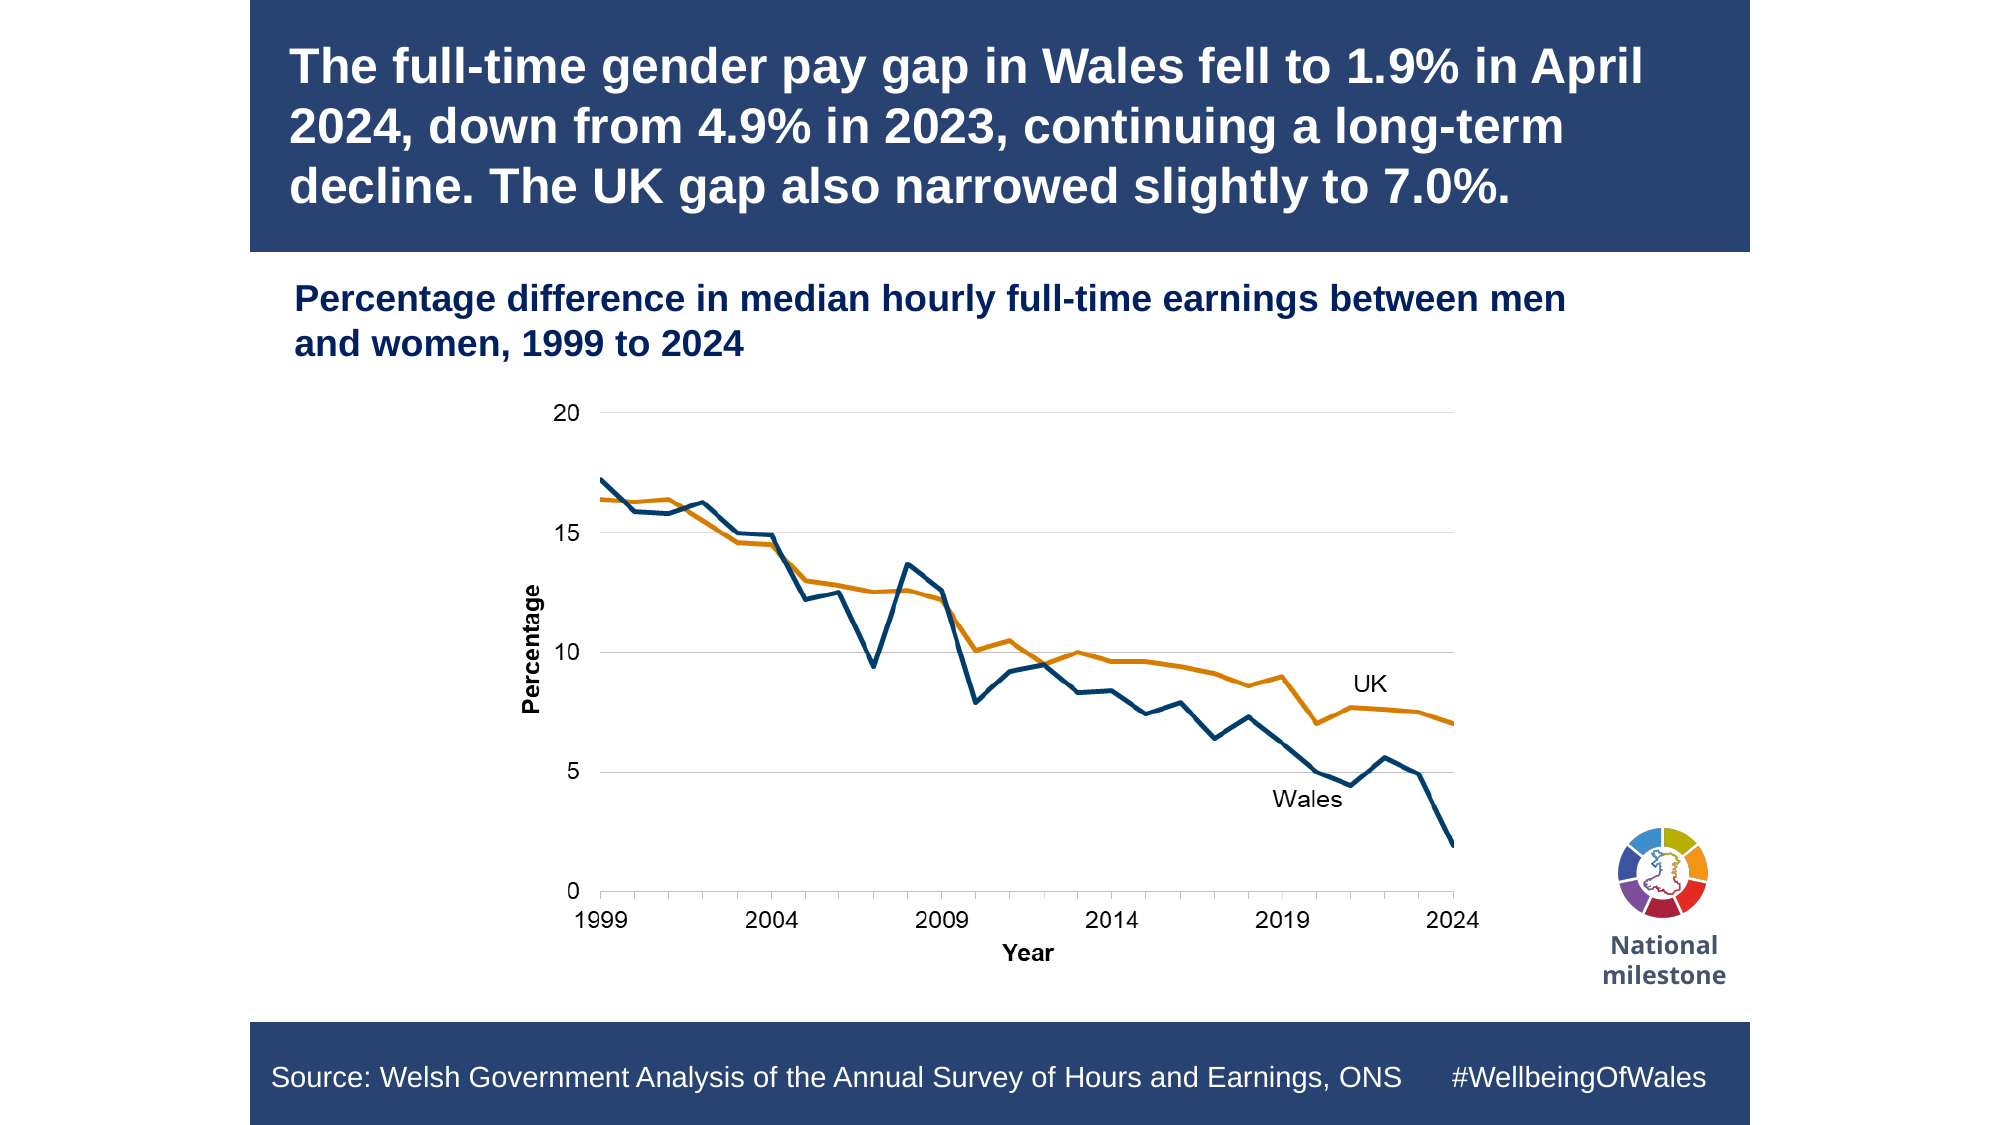

# The full-time gender pay gap in Wales fell to 1.9% in April 2024, down from 4.9% in 2023, continuing a long-term decline. The UK gap also narrowed slightly to 7.0%.
Percentage difference in median hourly full-time earnings between men and women, 1999 to 2024
National milestone
Source: Welsh Government Analysis of the Annual Survey of Hours and Earnings, ONS
#WellbeingOfWales